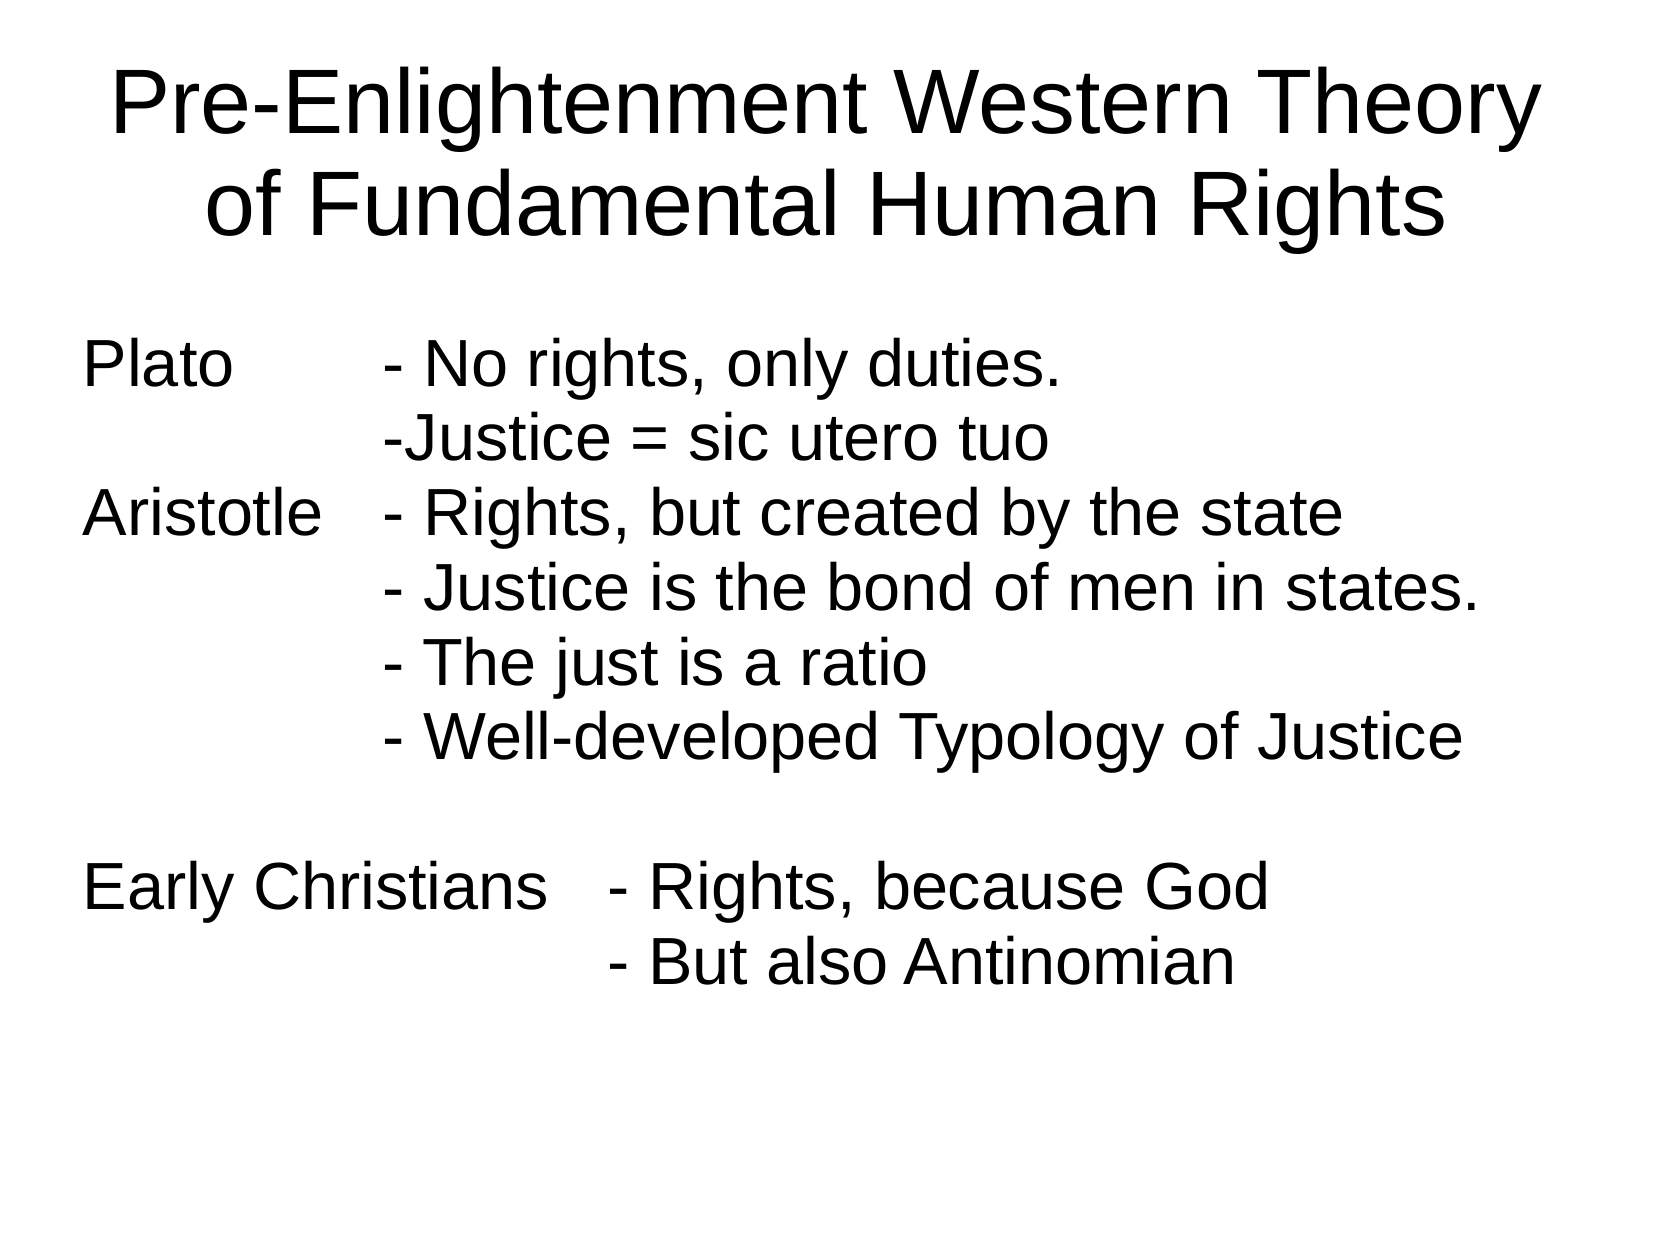

# Pre-Enlightenment Western Theory of Fundamental Human Rights
Plato 		- No rights, only duties.
				-Justice = sic utero tuo
Aristotle	- Rights, but created by the state
				- Justice is the bond of men in states.
				- The just is a ratio
				- Well-developed Typology of Justice
Early Christians	- Rights, because God
							- But also Antinomian